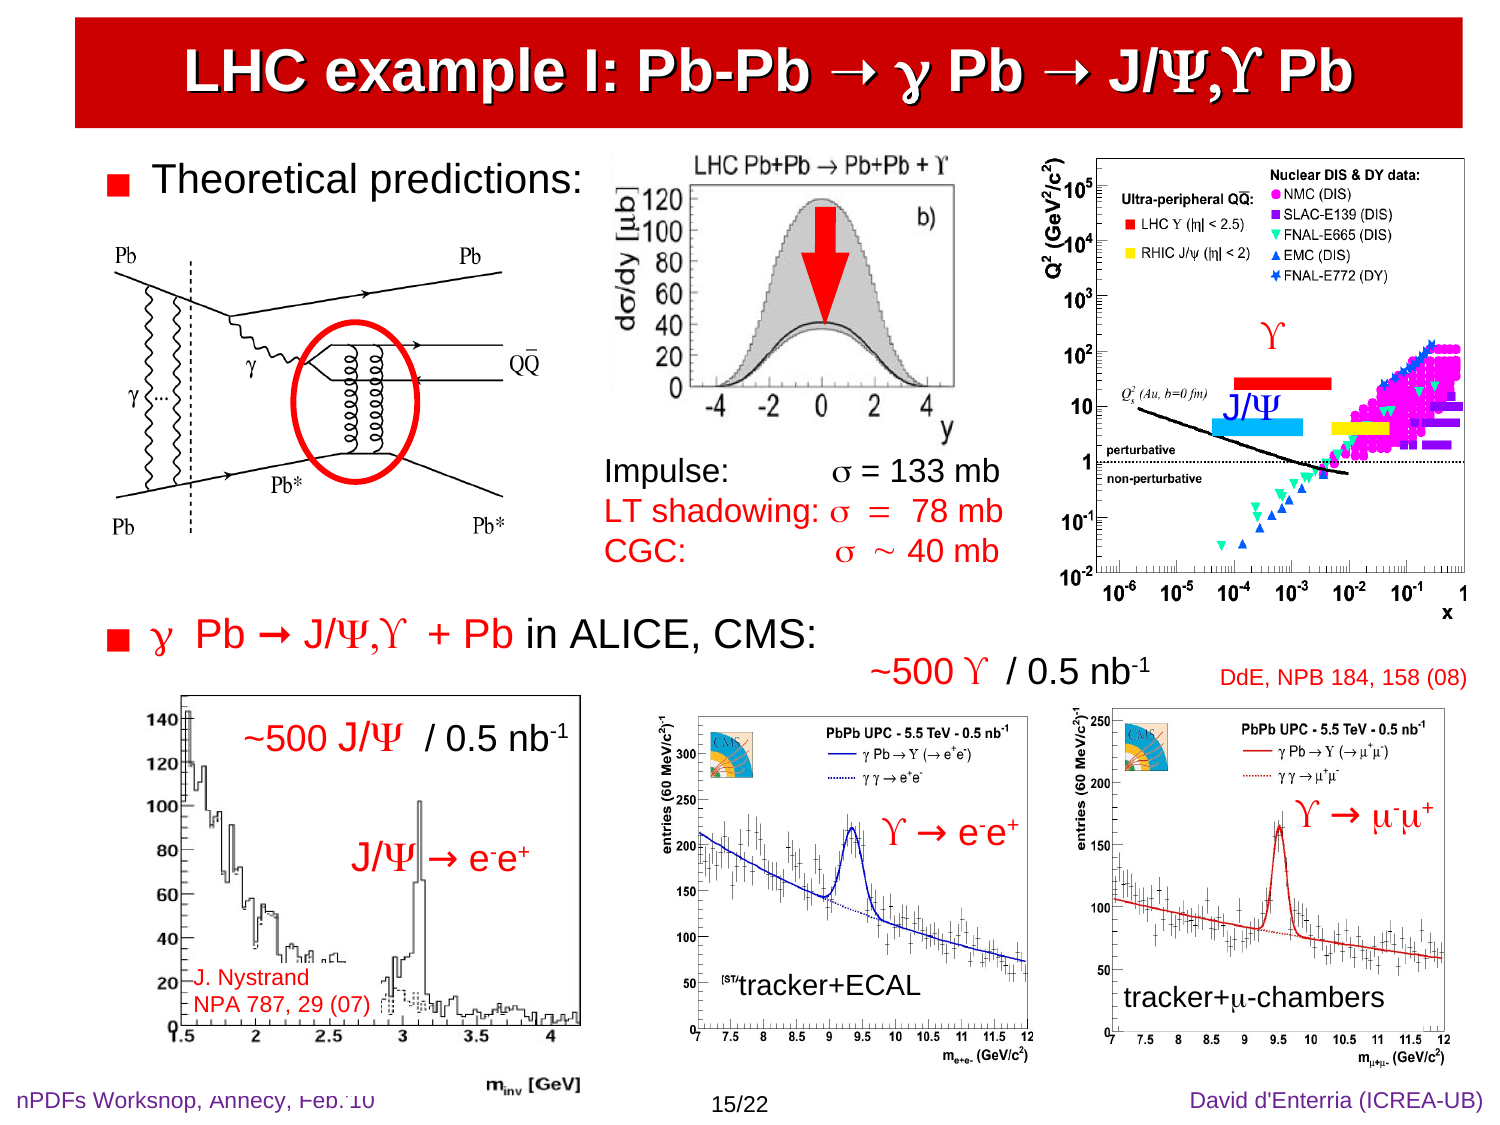

# LHC example I: Pb-Pb ➝ g Pb ➝ J/,¡ Pb
■ Theoretical predictions:
■ g Pb  J/,¡ + Pb in ALICE, CMS:
¡
Ryskin et al. ZPC 76 (1997)231
J/
Impulse: s = 133 mb
LT shadowing: s = 78 mb
CGC: s ~ 40 mb
~500 ¡ / 0.5 nb-1
DdE, NPB 184, 158 (08)
J/
J/
~500 J/ / 0.5 nb-1
¡ → m-m+
¡ → e-e+
J/ → e-e+
J. Nystrand
NPA 787, 29 (07)
tracker+ECAL
tracker+-chambers
g+pVM+p (VM=J/,¡) sensitive to gluon distribution squared: